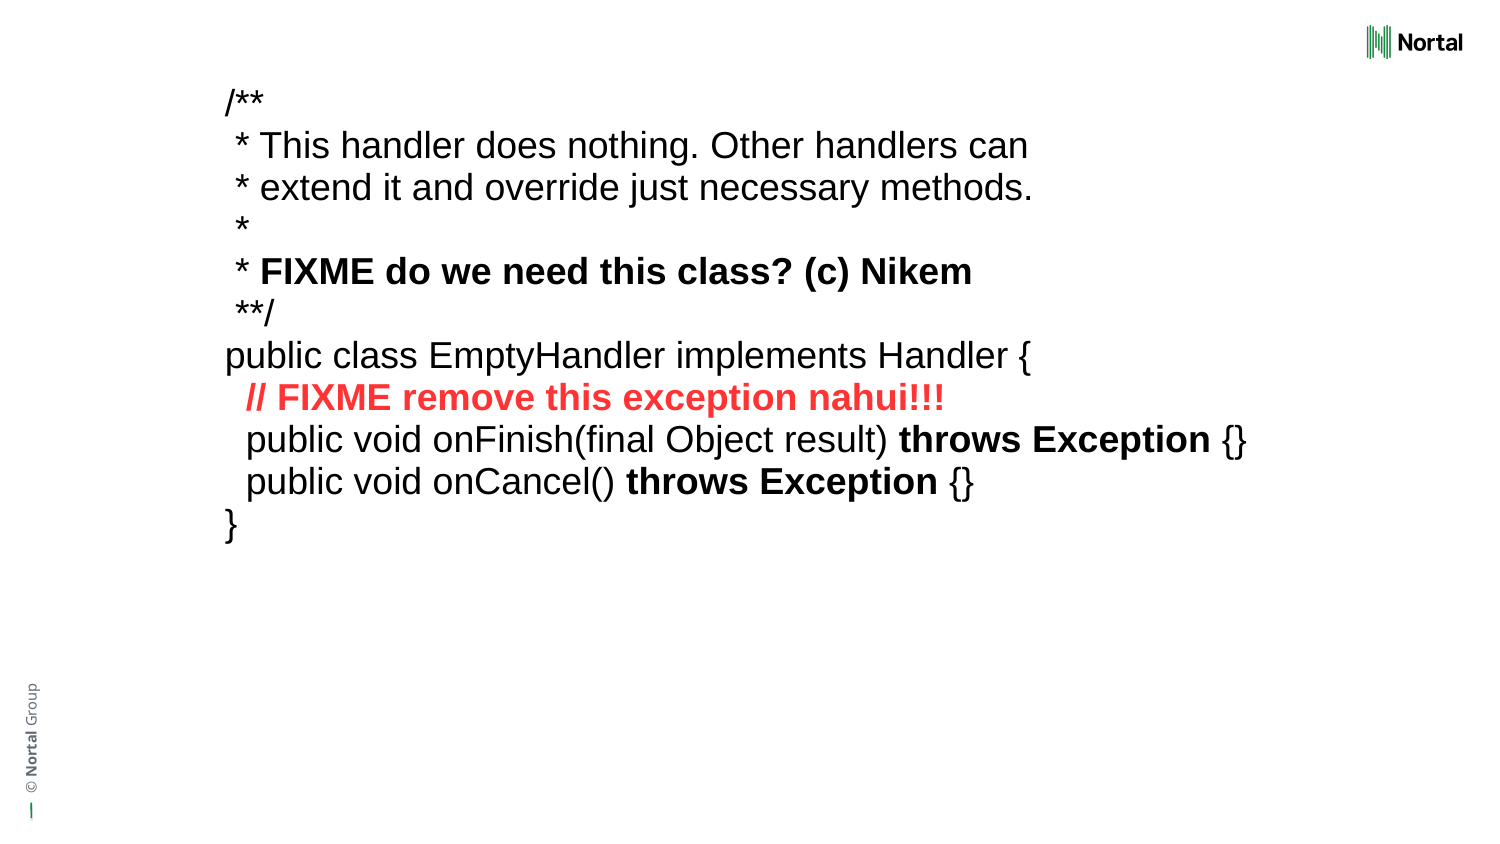

/**
 * This handler does nothing. Other handlers can
 * extend it and override just necessary methods.
 *
 * FIXME do we need this class? (c) Nikem
 **/
public class EmptyHandler implements Handler {
 // FIXME remove this exception nahui!!!
 public void onFinish(final Object result) throws Exception {}
 public void onCancel() throws Exception {}
}